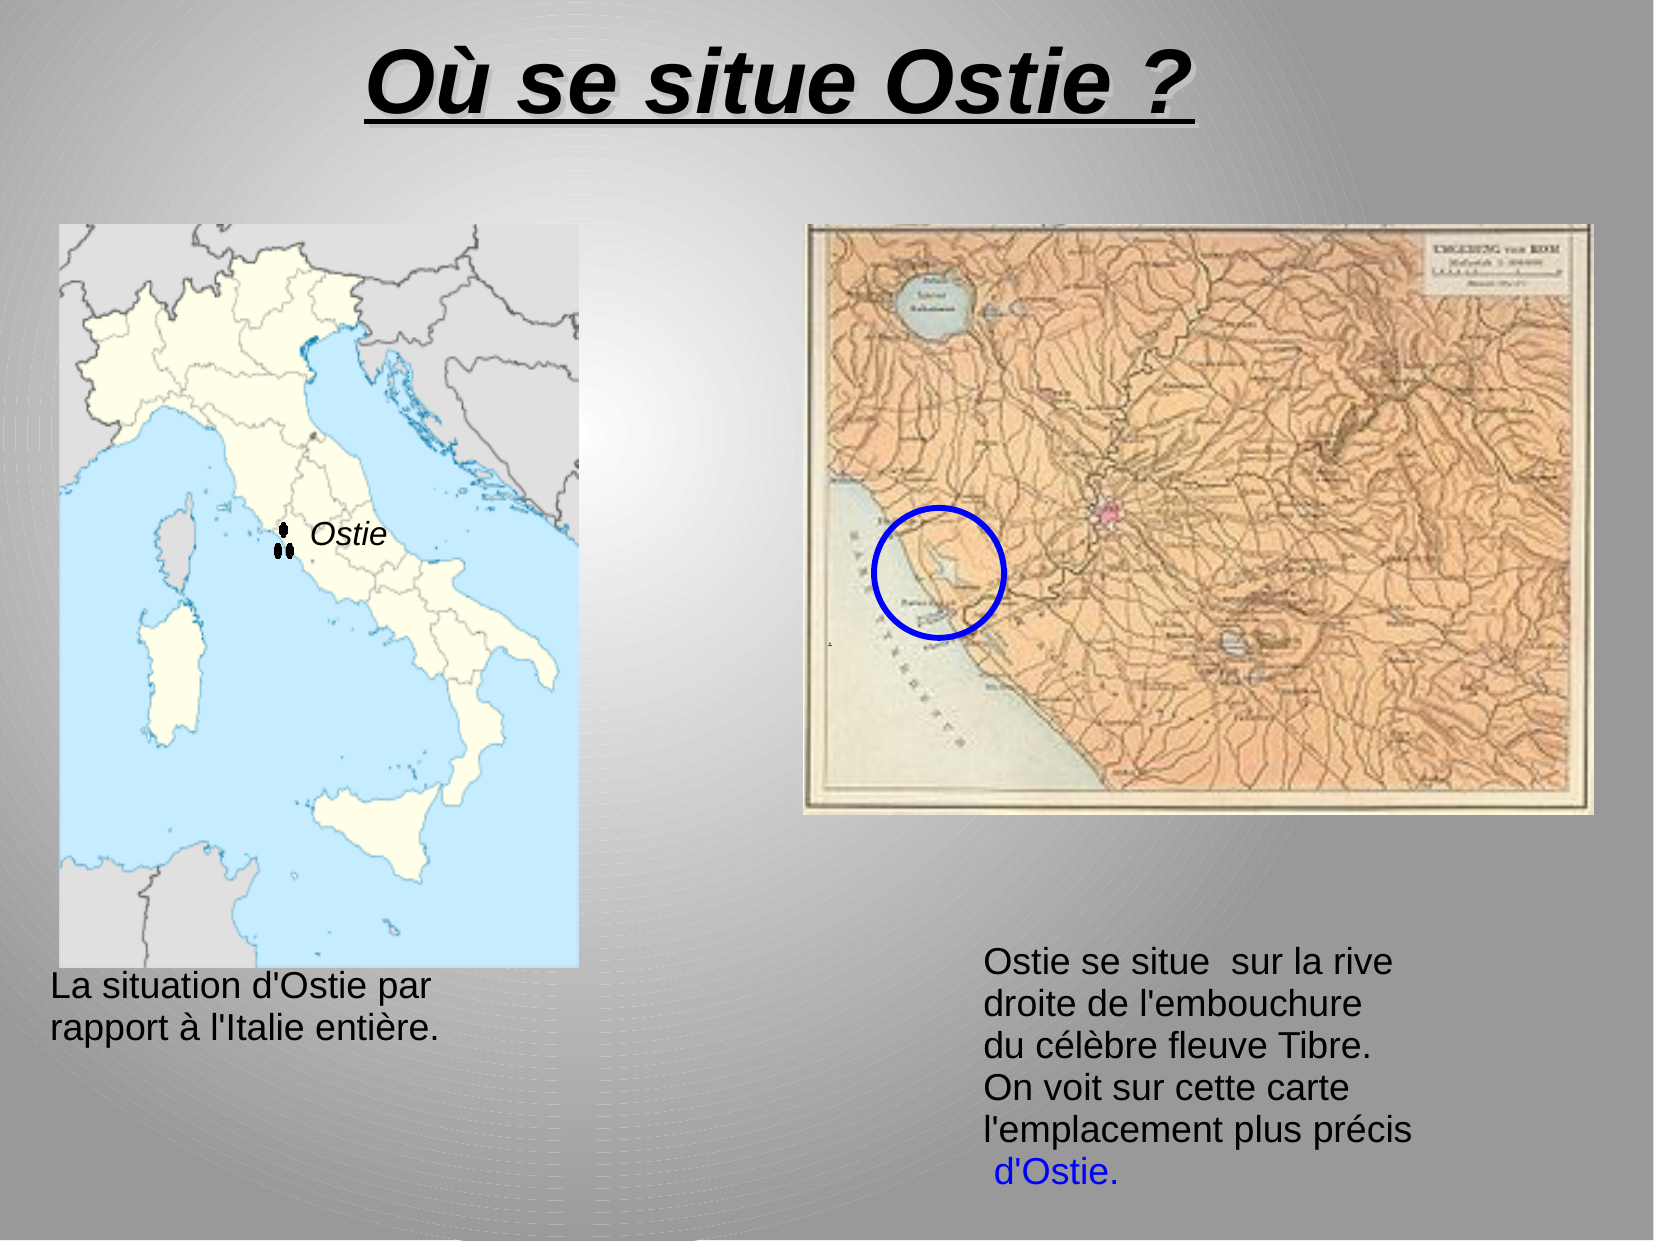

Où se situe Ostie ?
Ostie
Ostie se situe sur la rive droite de l'embouchure du célèbre fleuve Tibre.
On voit sur cette carte l'emplacement plus précis d'Ostie.
La situation d'Ostie par rapport à l'Italie entière.